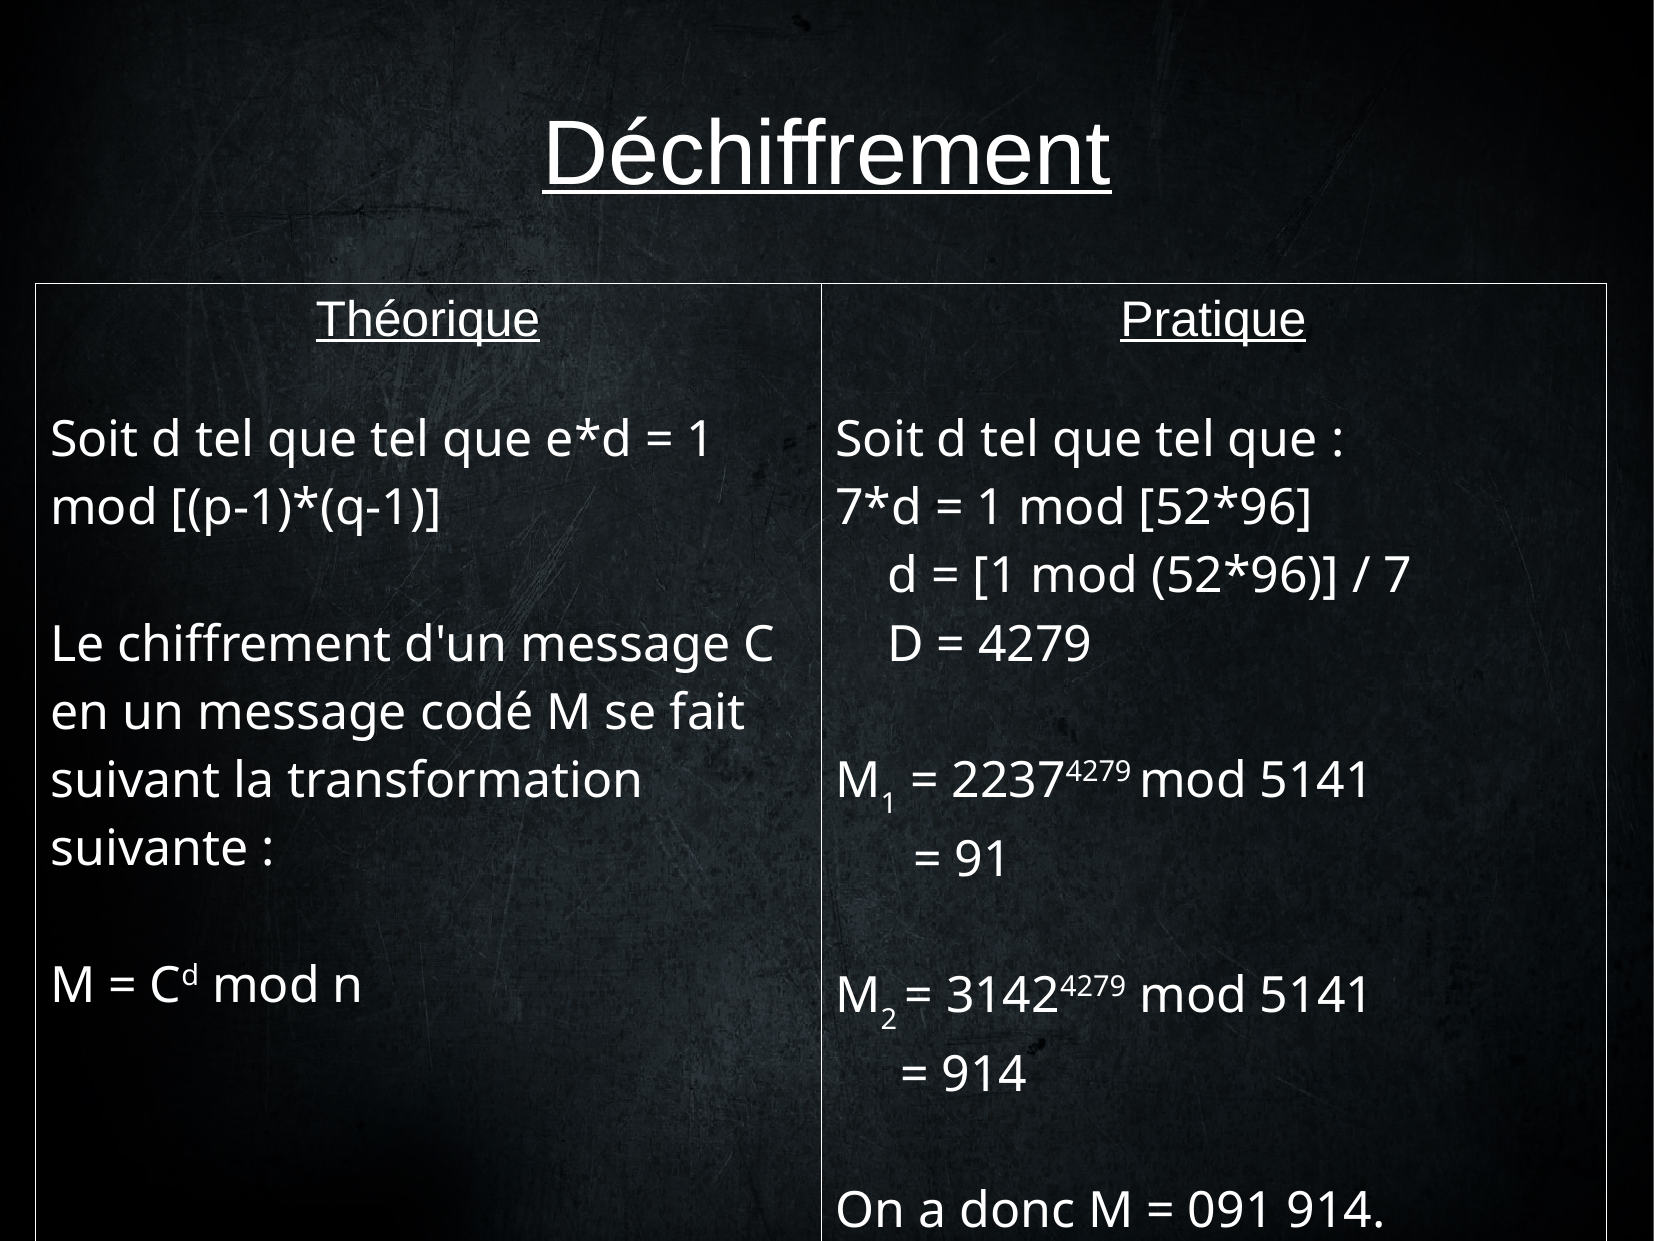

# Déchiffrement
| Théorique Soit d tel que tel que e\*d = 1 mod [(p-1)\*(q-1)] Le chiffrement d'un message C en un message codé M se fait suivant la transformation suivante : M = Cd mod n | Pratique Soit d tel que tel que : 7\*d = 1 mod [52\*96] d = [1 mod (52\*96)] / 7 D = 4279 M1 = 22374279 mod 5141 = 91 M2 = 31424279 mod 5141 = 914 On a donc M = 091 914. |
| --- | --- |